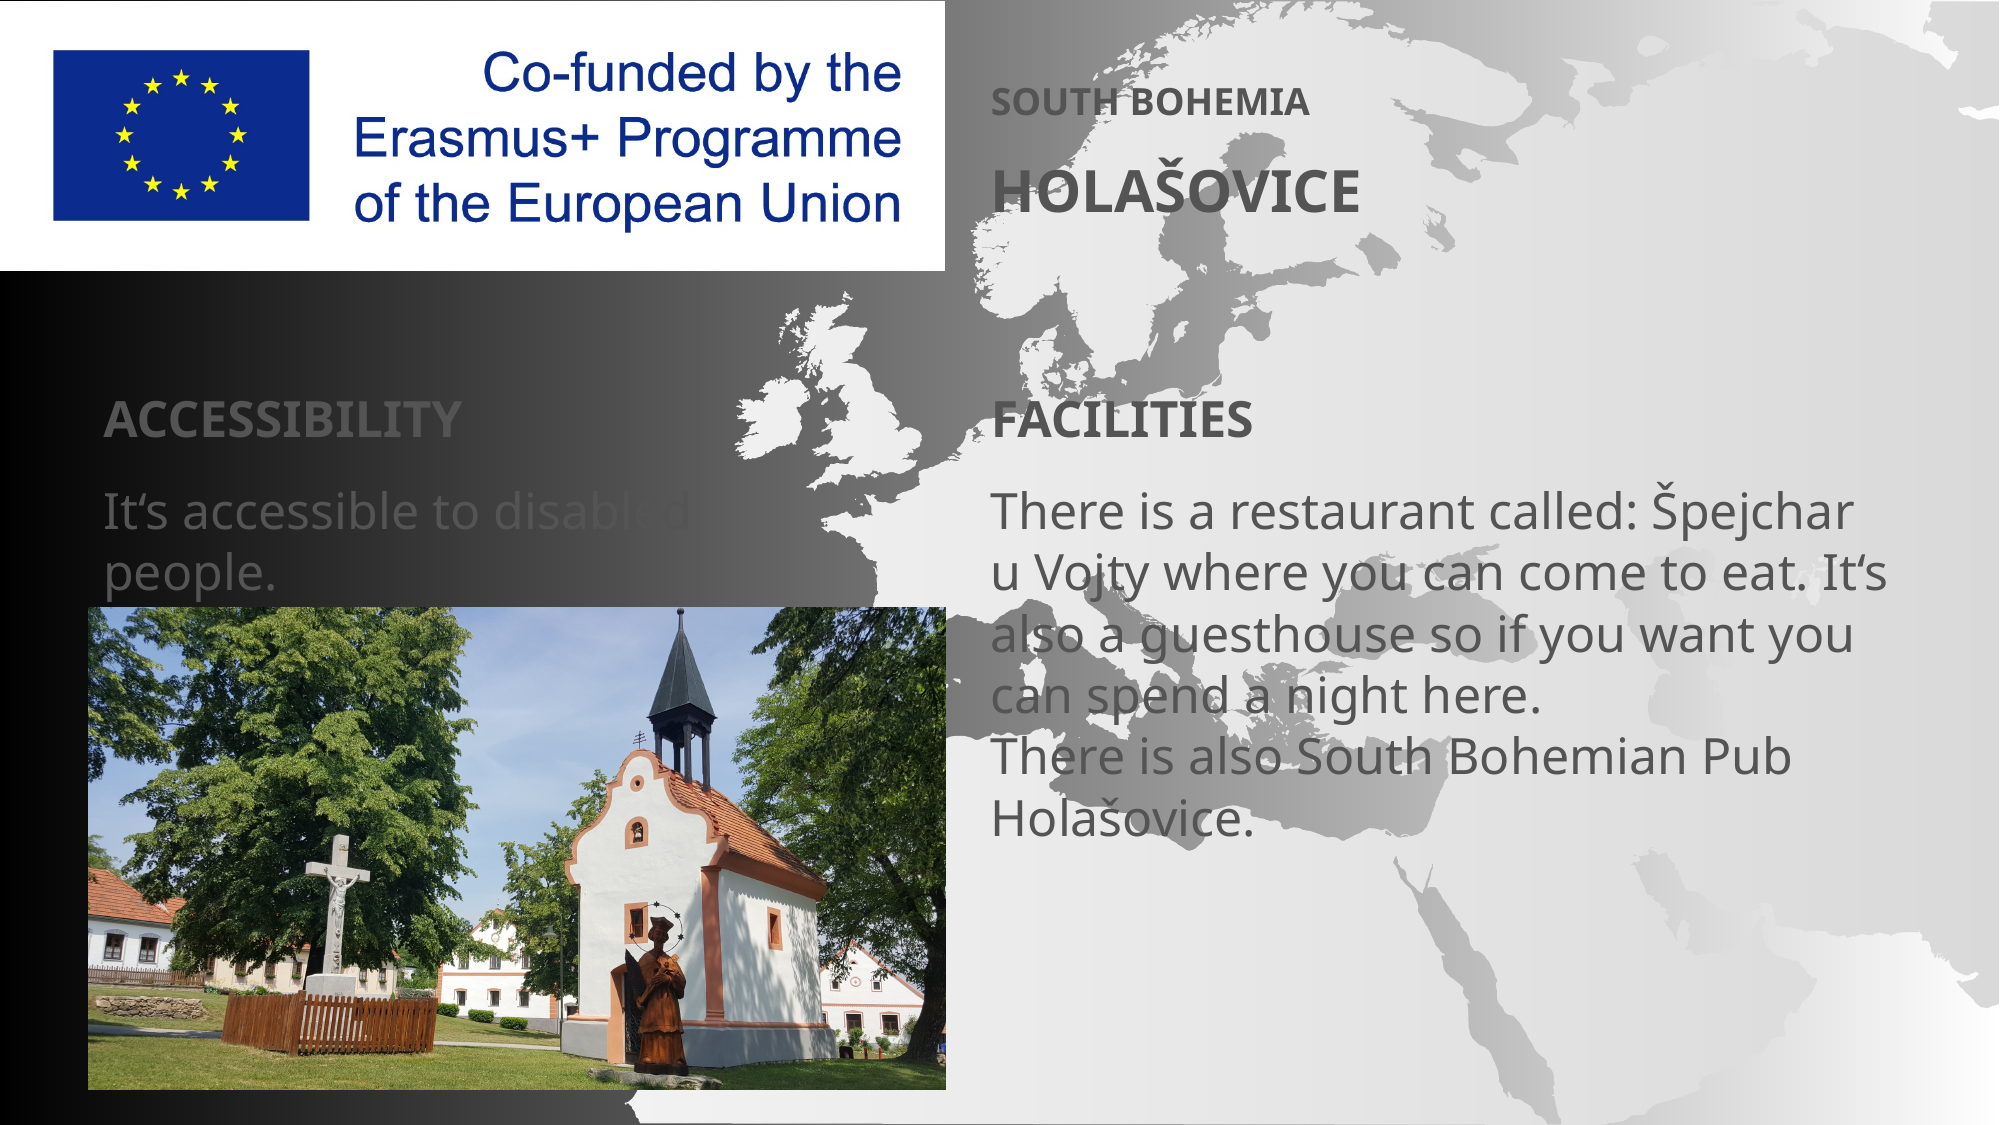

SOUTH BOHEMIA
HOLAŠOVICE
ACCESSIBILITY
It‘s accessible to disabled people.
FACILITIES
There is a restaurant called: Špejchar u Vojty where you can come to eat. It‘s also a guesthouse so if you want you can spend a night here.
There is also South Bohemian Pub Holašovice.